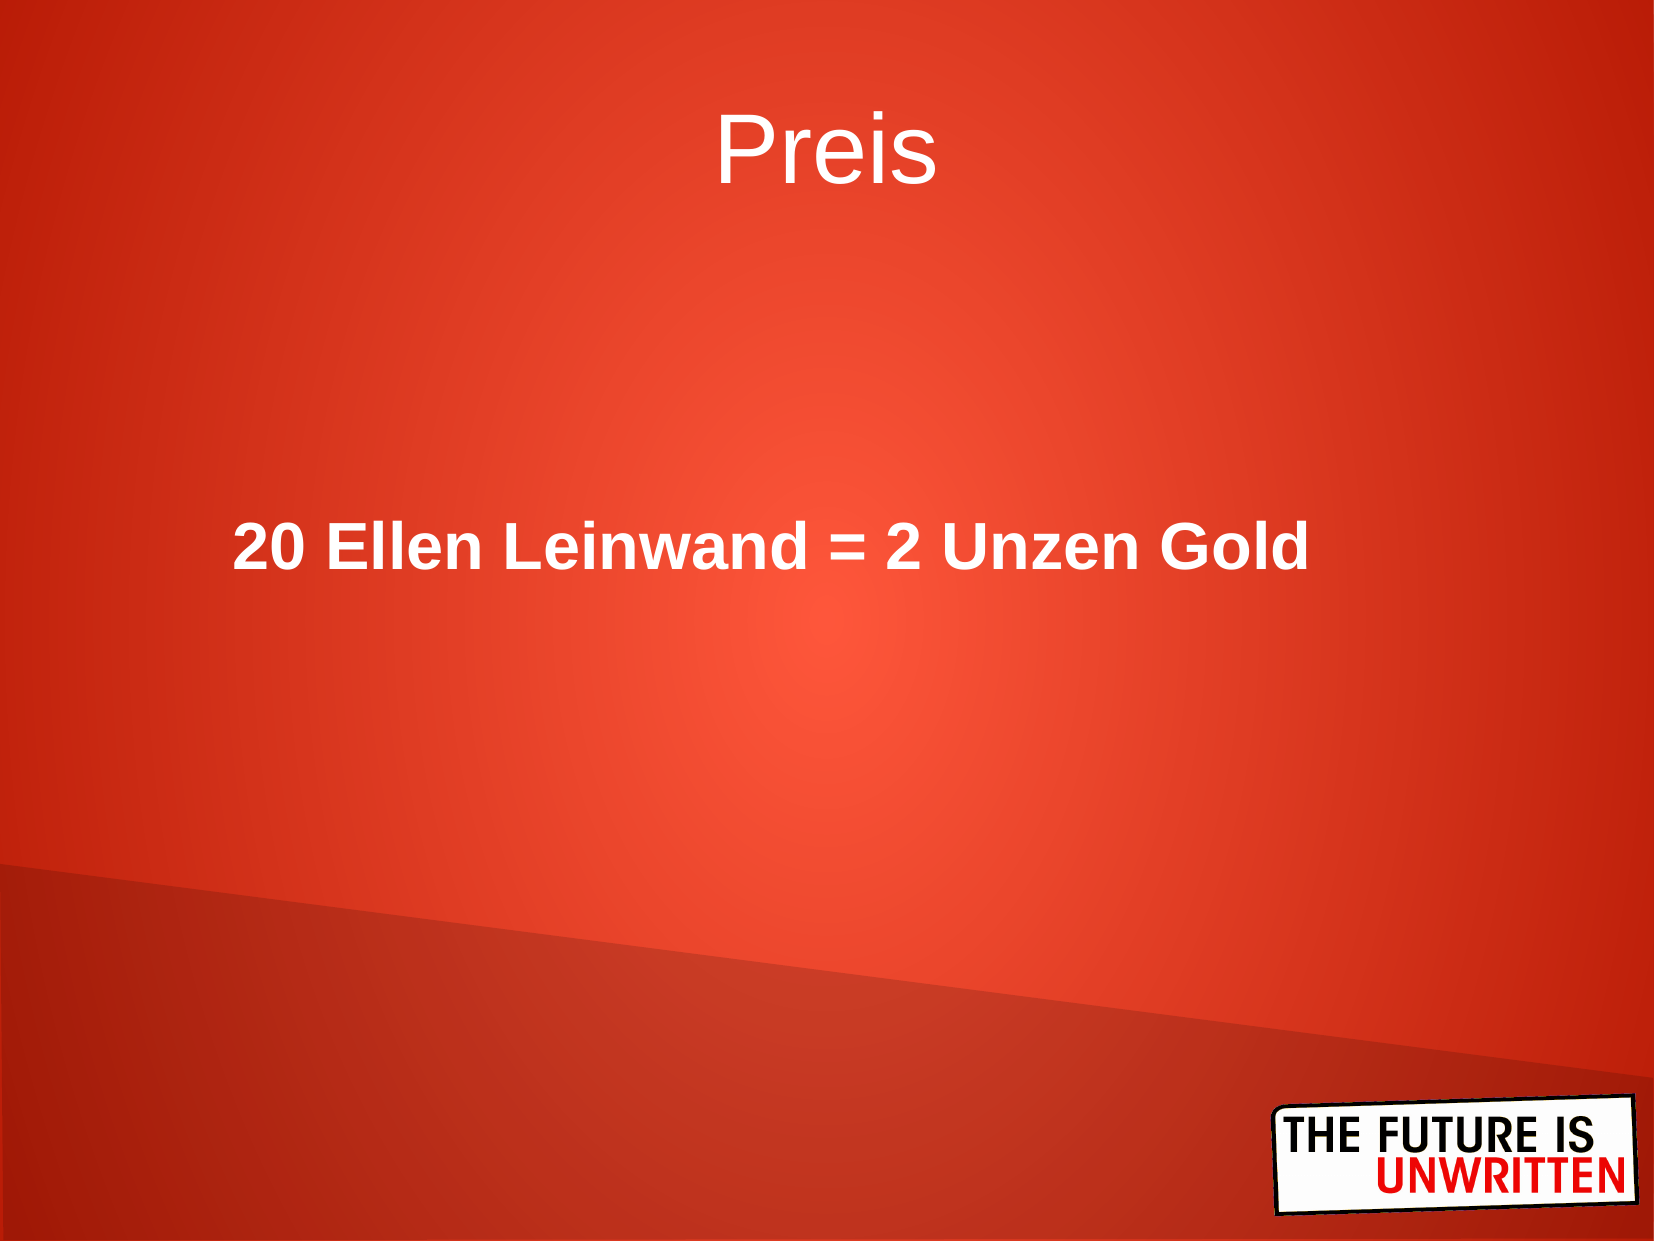

# Preis
20 Ellen Leinwand = 2 Unzen Gold